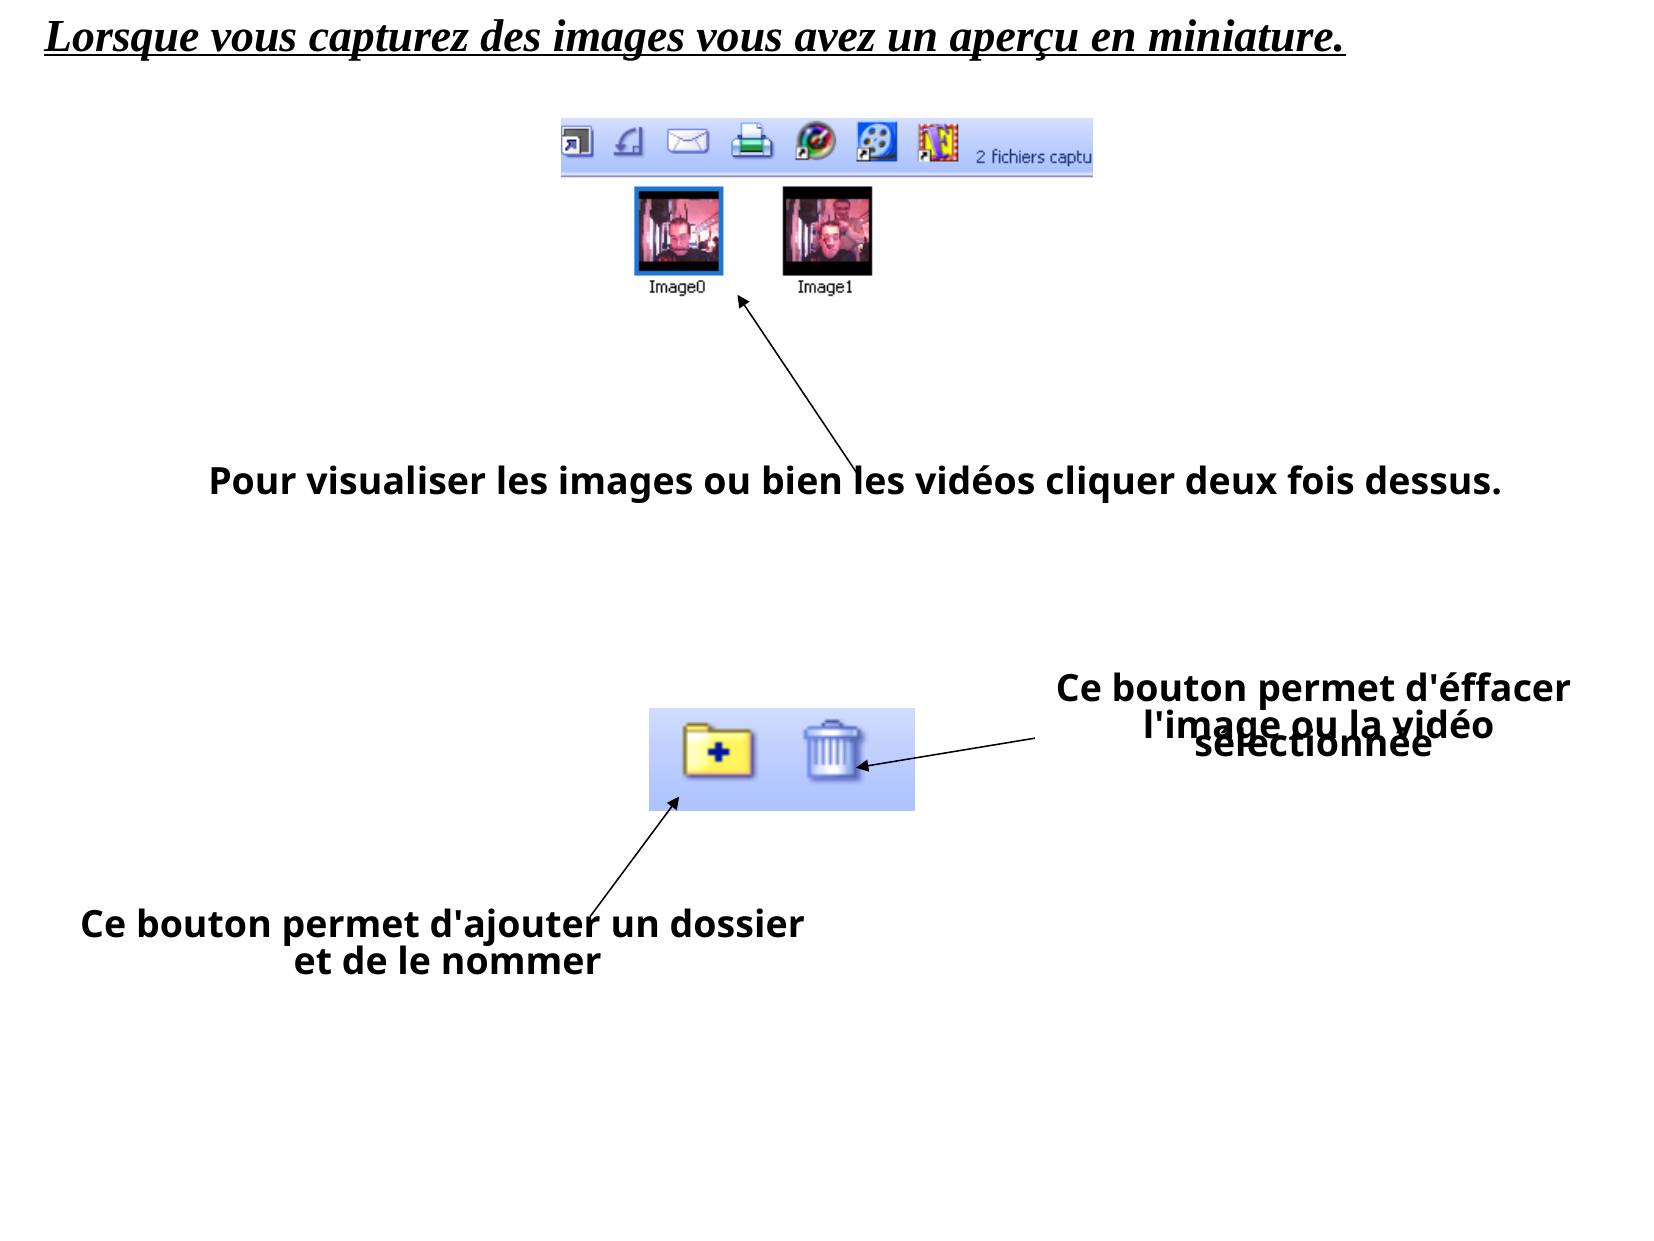

Lorsque vous capturez des images vous avez un aperçu en miniature.
Pour visualiser les images ou bien les vidéos cliquer deux fois dessus.
Ce bouton permet d'éffacer
 l'image ou la vidéo sélectionnée
Ce bouton permet d'ajouter un dossier
 et de le nommer